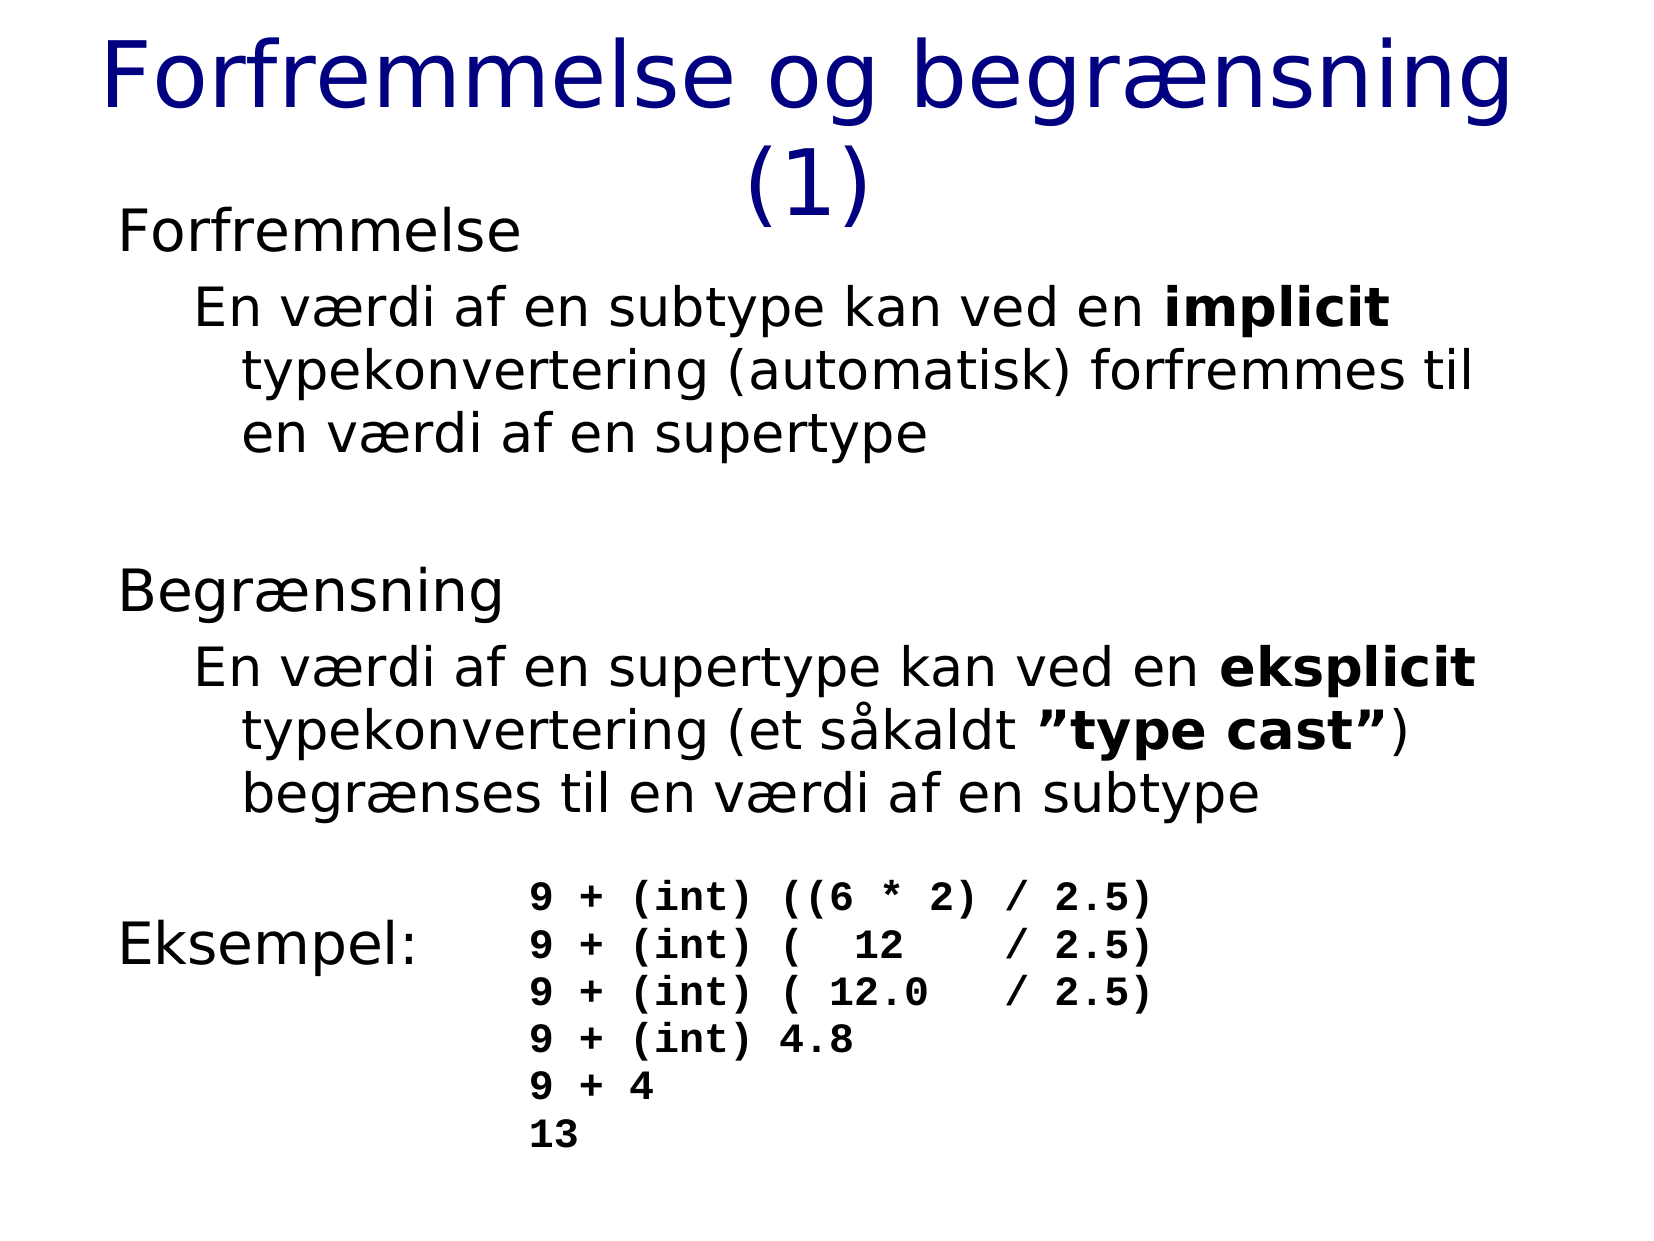

# Forfremmelse og begrænsning (1)
Forfremmelse
En værdi af en subtype kan ved en implicit typekonvertering (automatisk) forfremmes til en værdi af en supertype
Begrænsning
En værdi af en supertype kan ved en eksplicit typekonvertering (et såkaldt ”type cast”) begrænses til en værdi af en subtype
Eksempel:
9 + (int) ((6 * 2) / 2.5)
9 + (int) ( 12 / 2.5)
9 + (int) ( 12.0 / 2.5)
9 + (int) 4.8
9 + 4
13